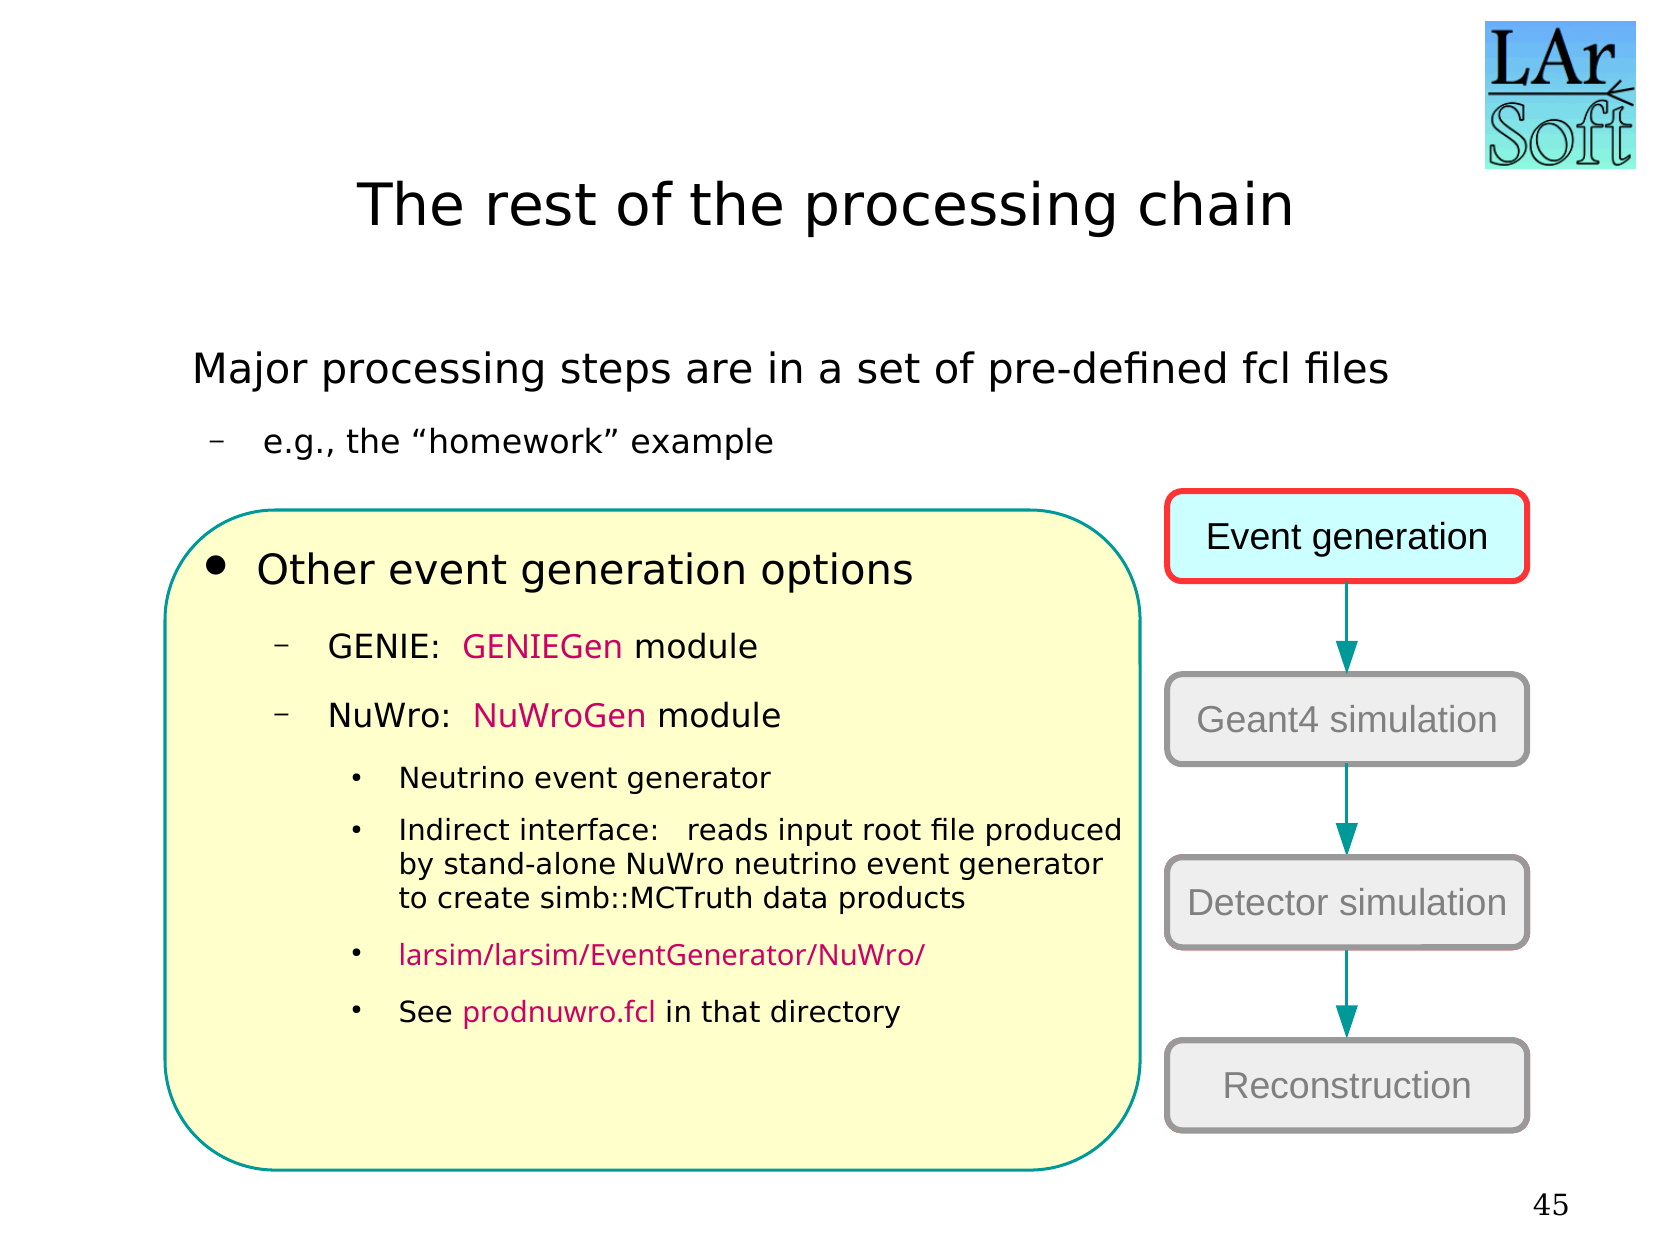

# The rest of the processing chain
Major processing steps are in a set of pre-defined fcl files
e.g., the “homework” example
Event generation
Other event generation options
GENIE: GENIEGen module
NuWro: NuWroGen module
Neutrino event generator
Indirect interface: reads input root file produced by stand-alone NuWro neutrino event generator to create simb::MCTruth data products
larsim/larsim/EventGenerator/NuWro/
See prodnuwro.fcl in that directory
Geant4 simulation
Detector simulation
Detector simulation
Reconstruction
Reconstruction
45